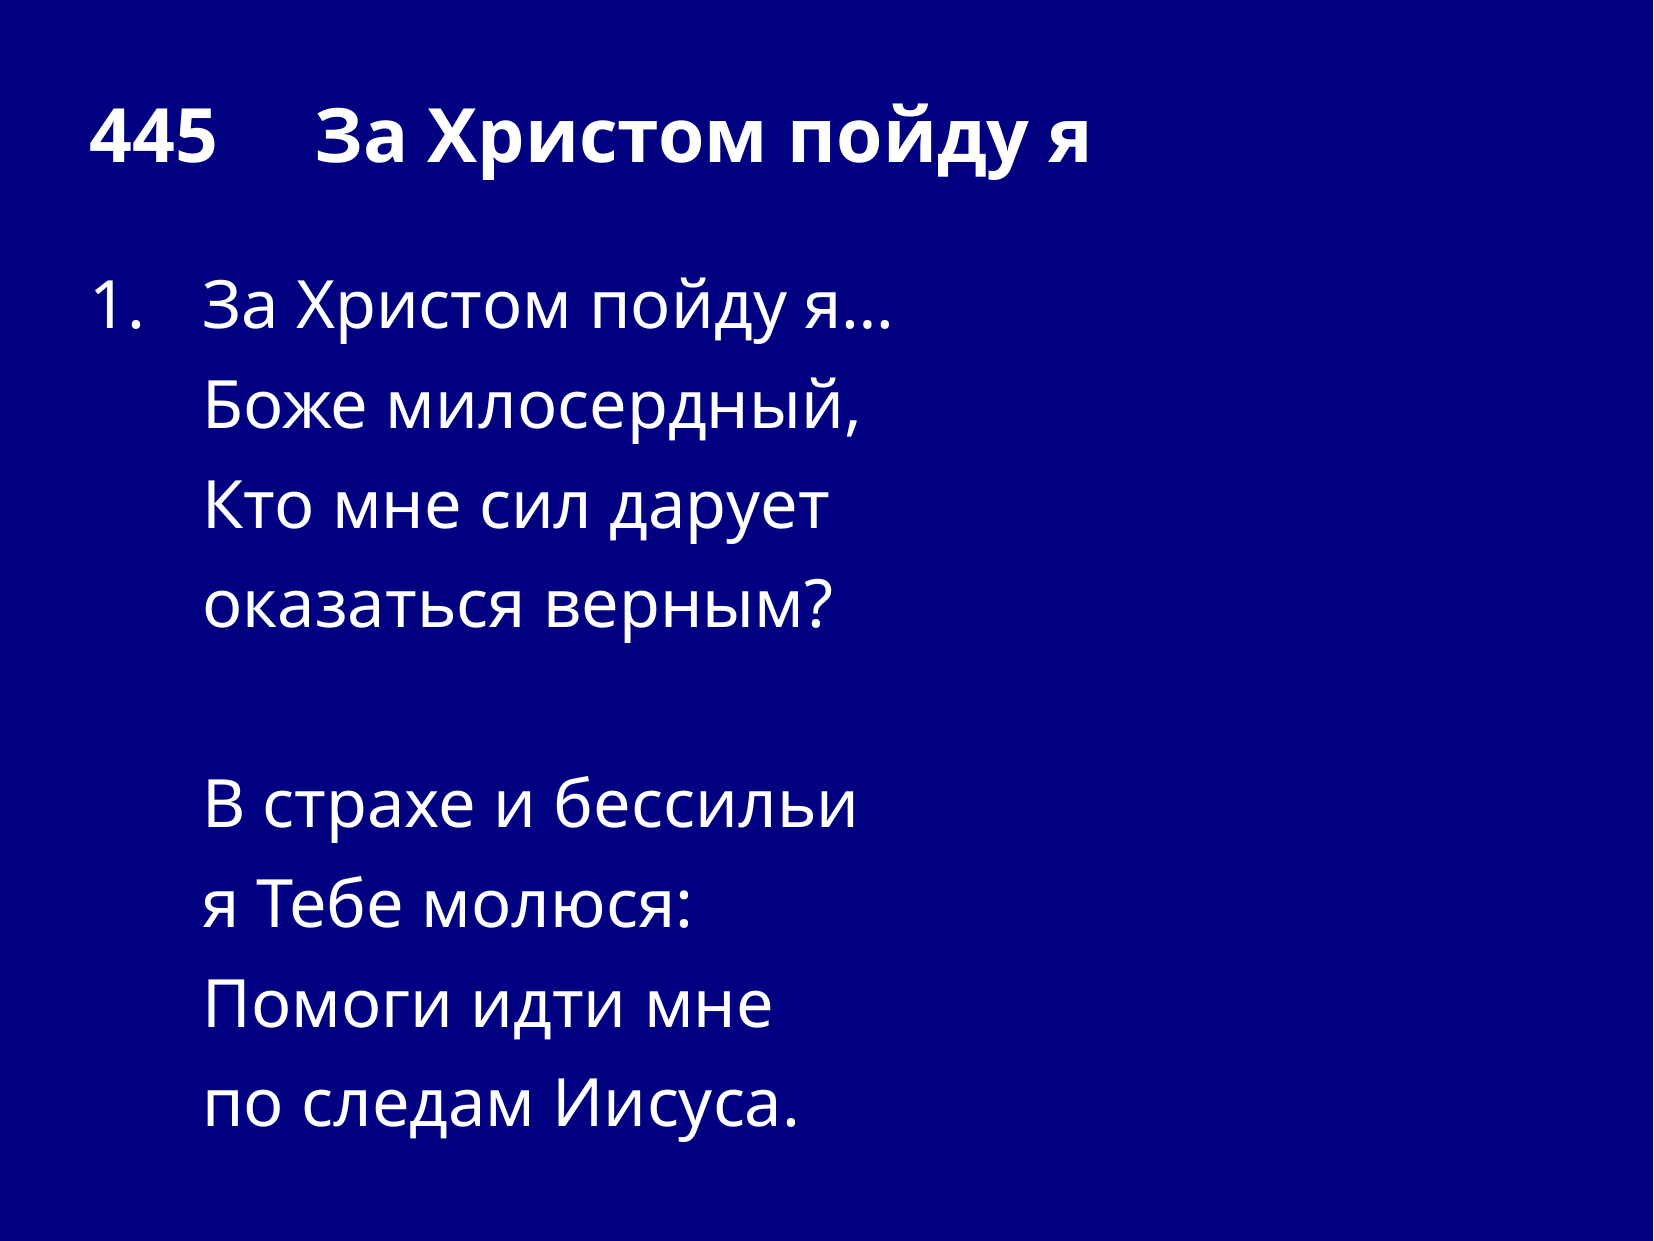

445	За Христом пойду я
1.	За Христом пойду я…
	Боже милосердный,
	Кто мне сил дарует
	оказаться верным?
	В страхе и бессильи
	я Тебе молюся:
	Помоги идти мне
	по следам Иисуса.